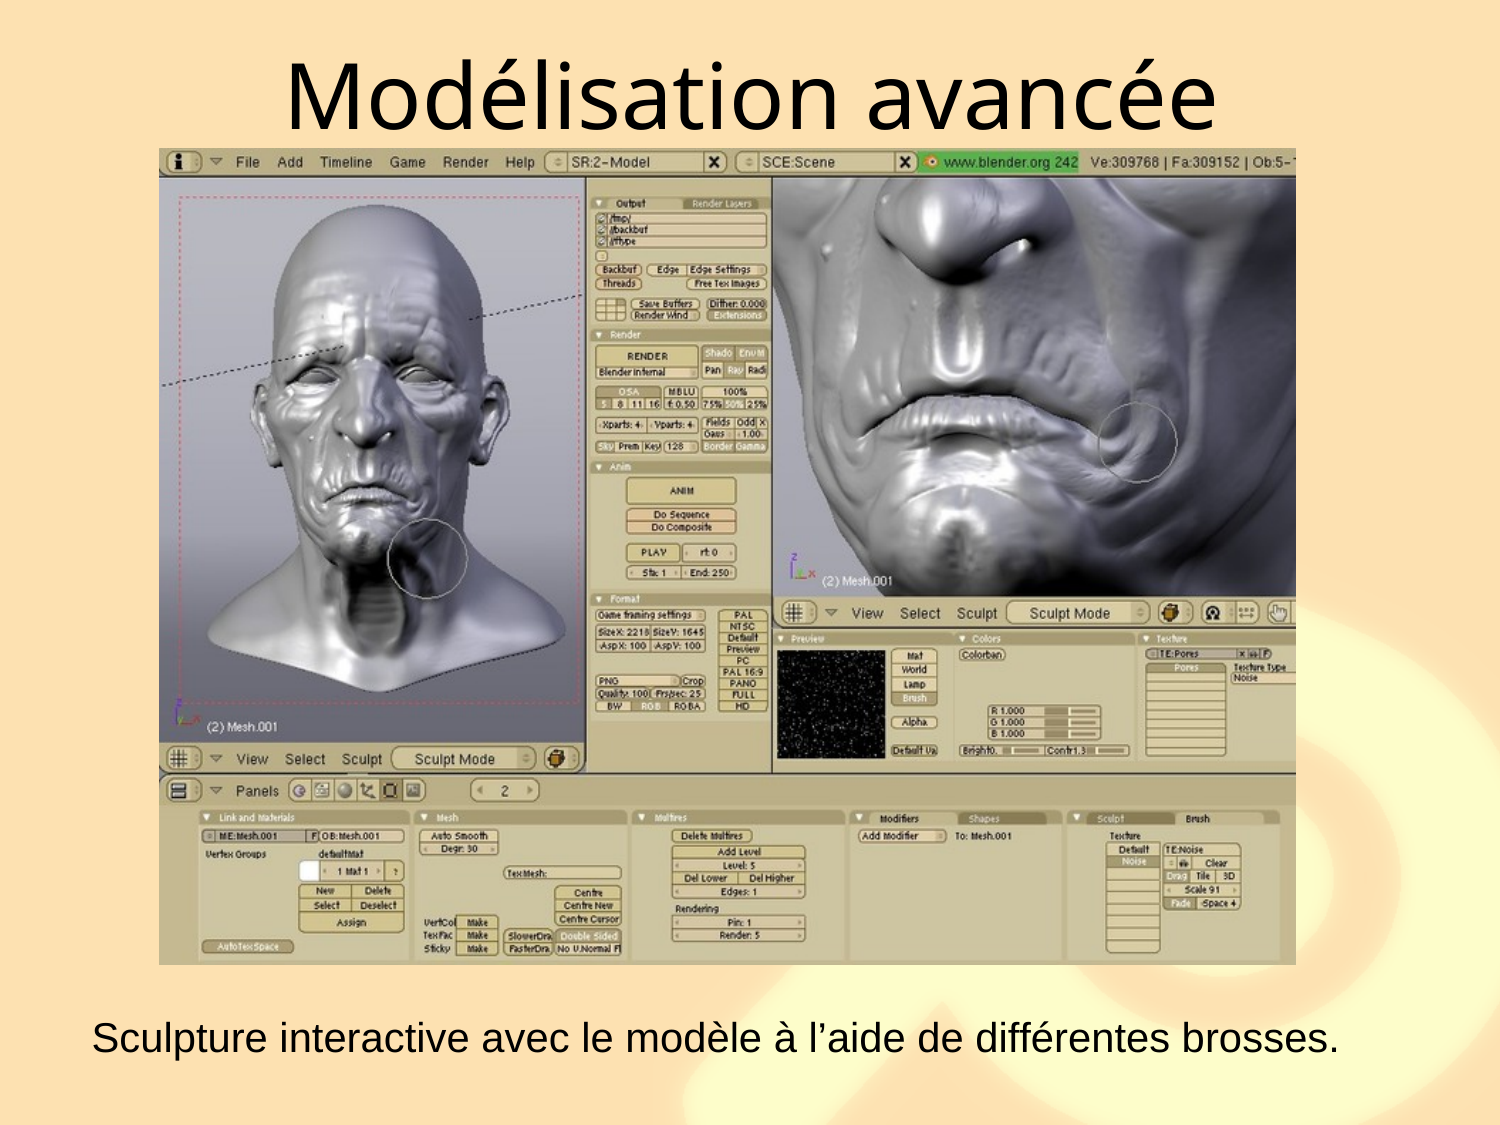

# Modélisation avancée
Sculpture interactive avec le modèle à l’aide de différentes brosses.